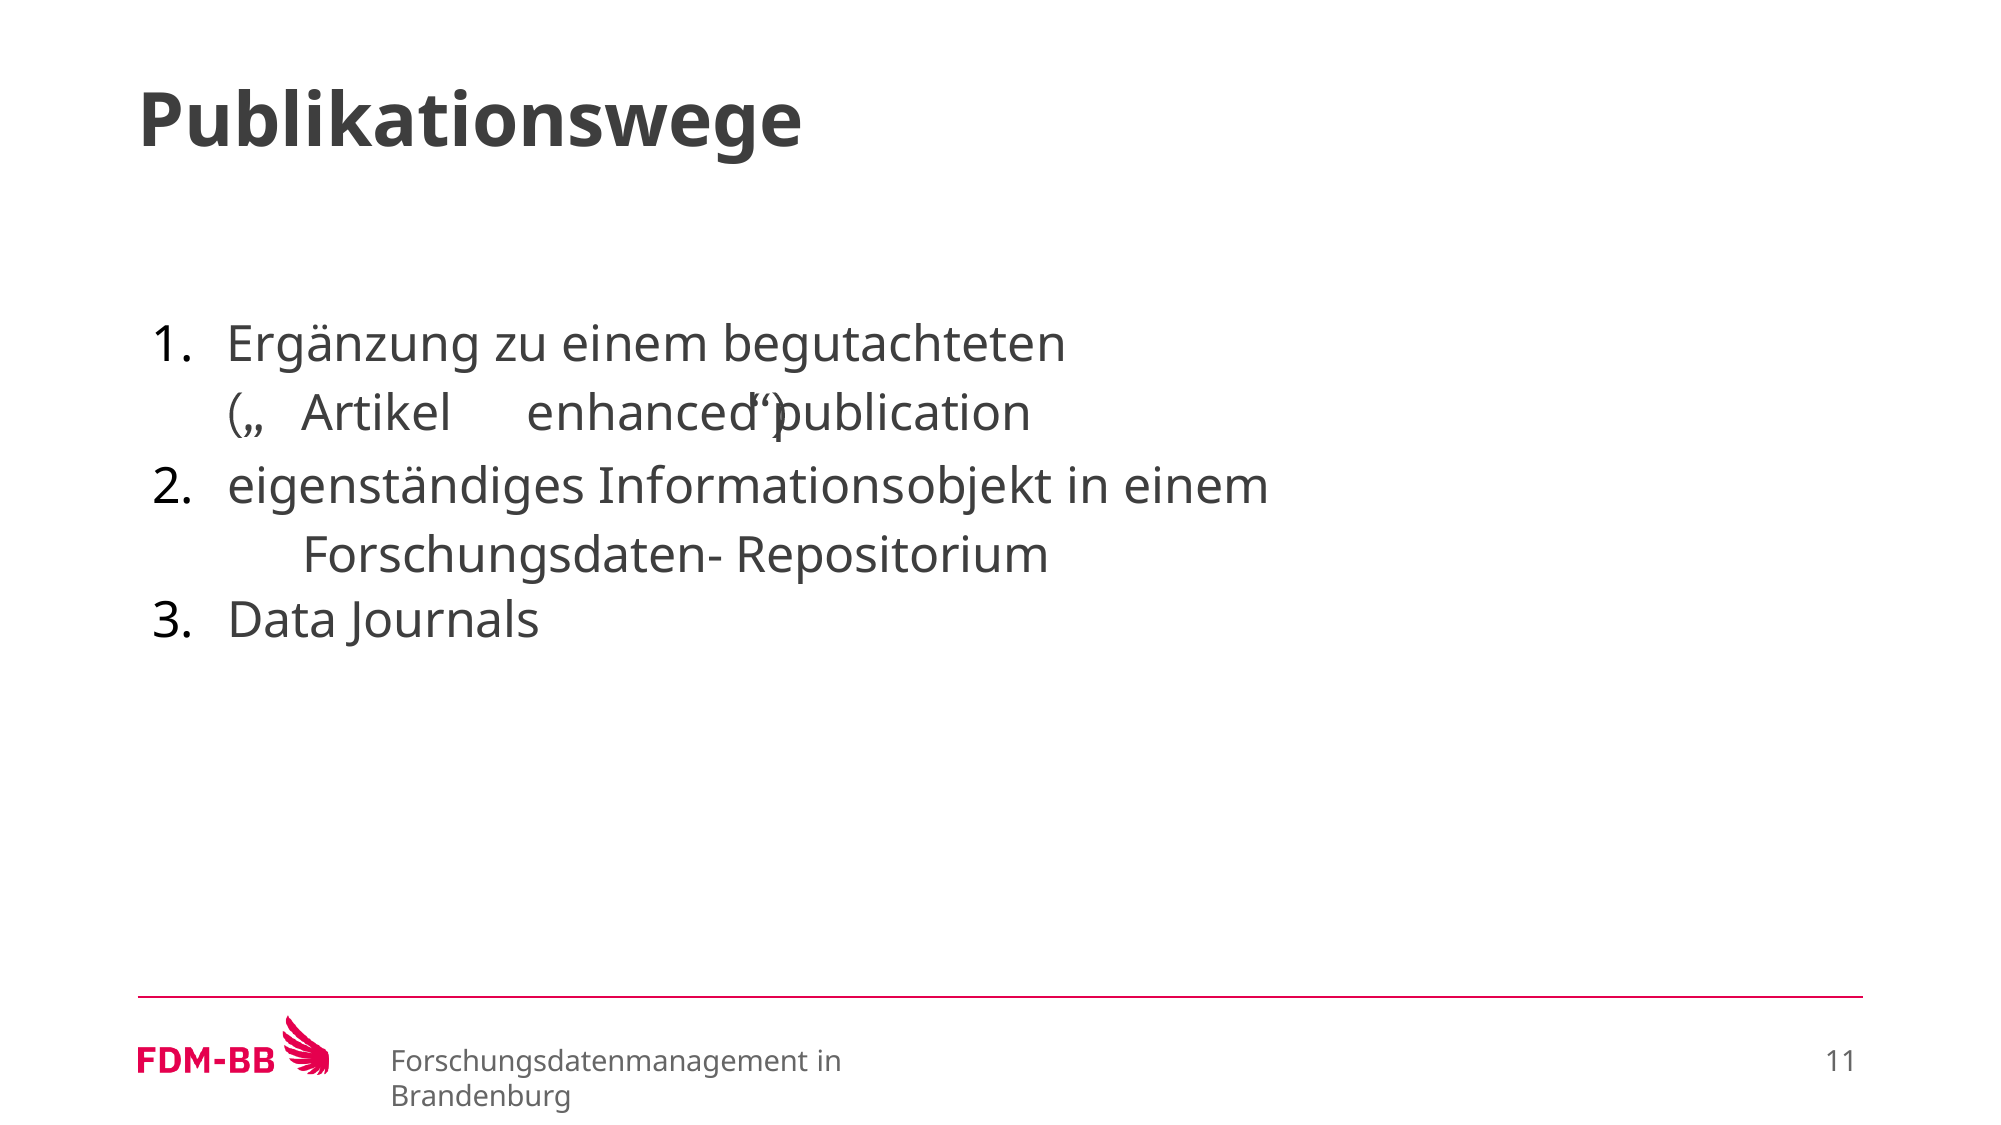

# Publikationswege
Ergänzung zu einem begutachteten Artikel 	enhanced publication
eigenständiges Informationsobjekt in einem Forschungsdaten- Repositorium
Data Journals
Forschungsdatenmanagement in Brandenburg
11